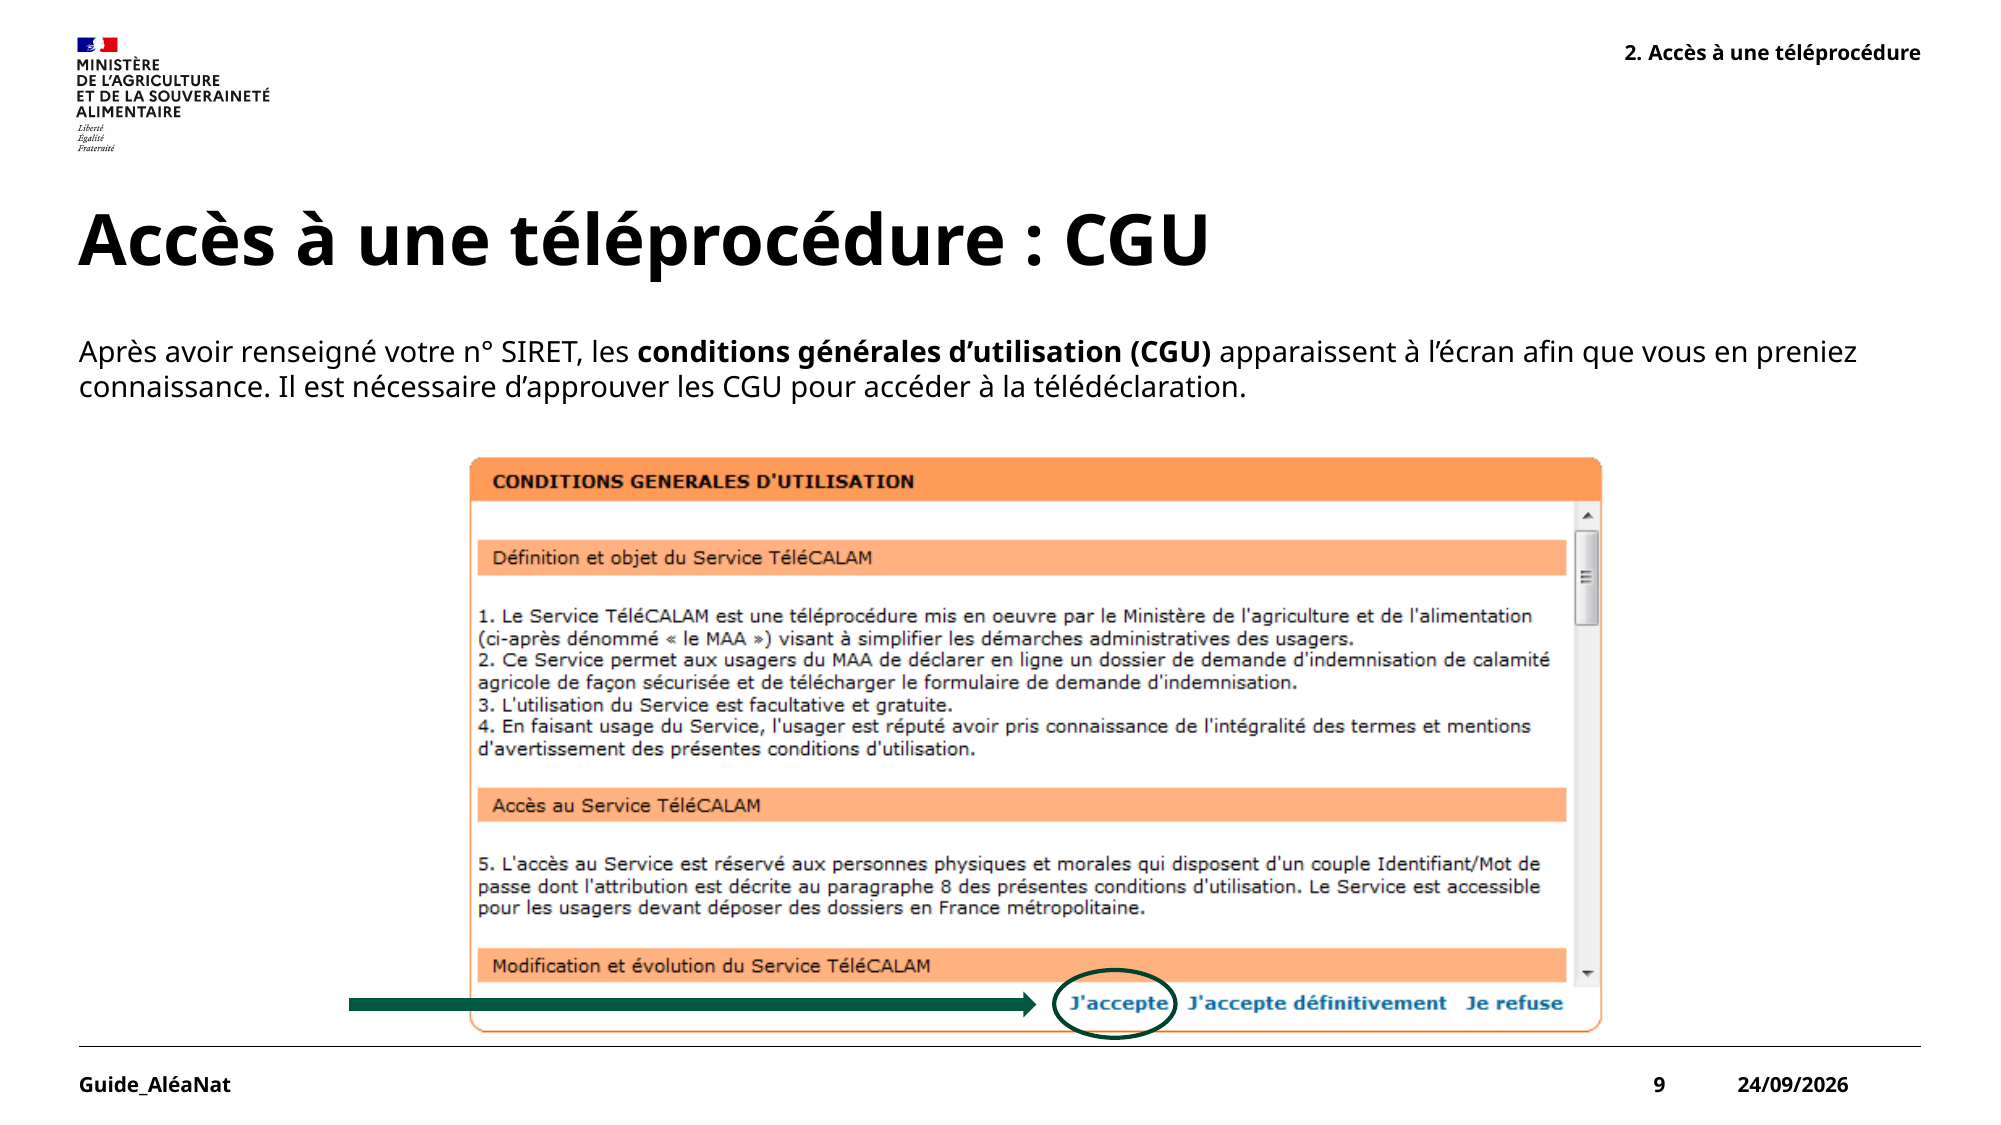

Accès à une téléprocédure
# Accès à une téléprocédure : CGU
Après avoir renseigné votre n° SIRET, les conditions générales d’utilisation (CGU) apparaissent à l’écran afin que vous en preniez connaissance. Il est nécessaire d’approuver les CGU pour accéder à la télédéclaration.
Guide_AléaNat
9